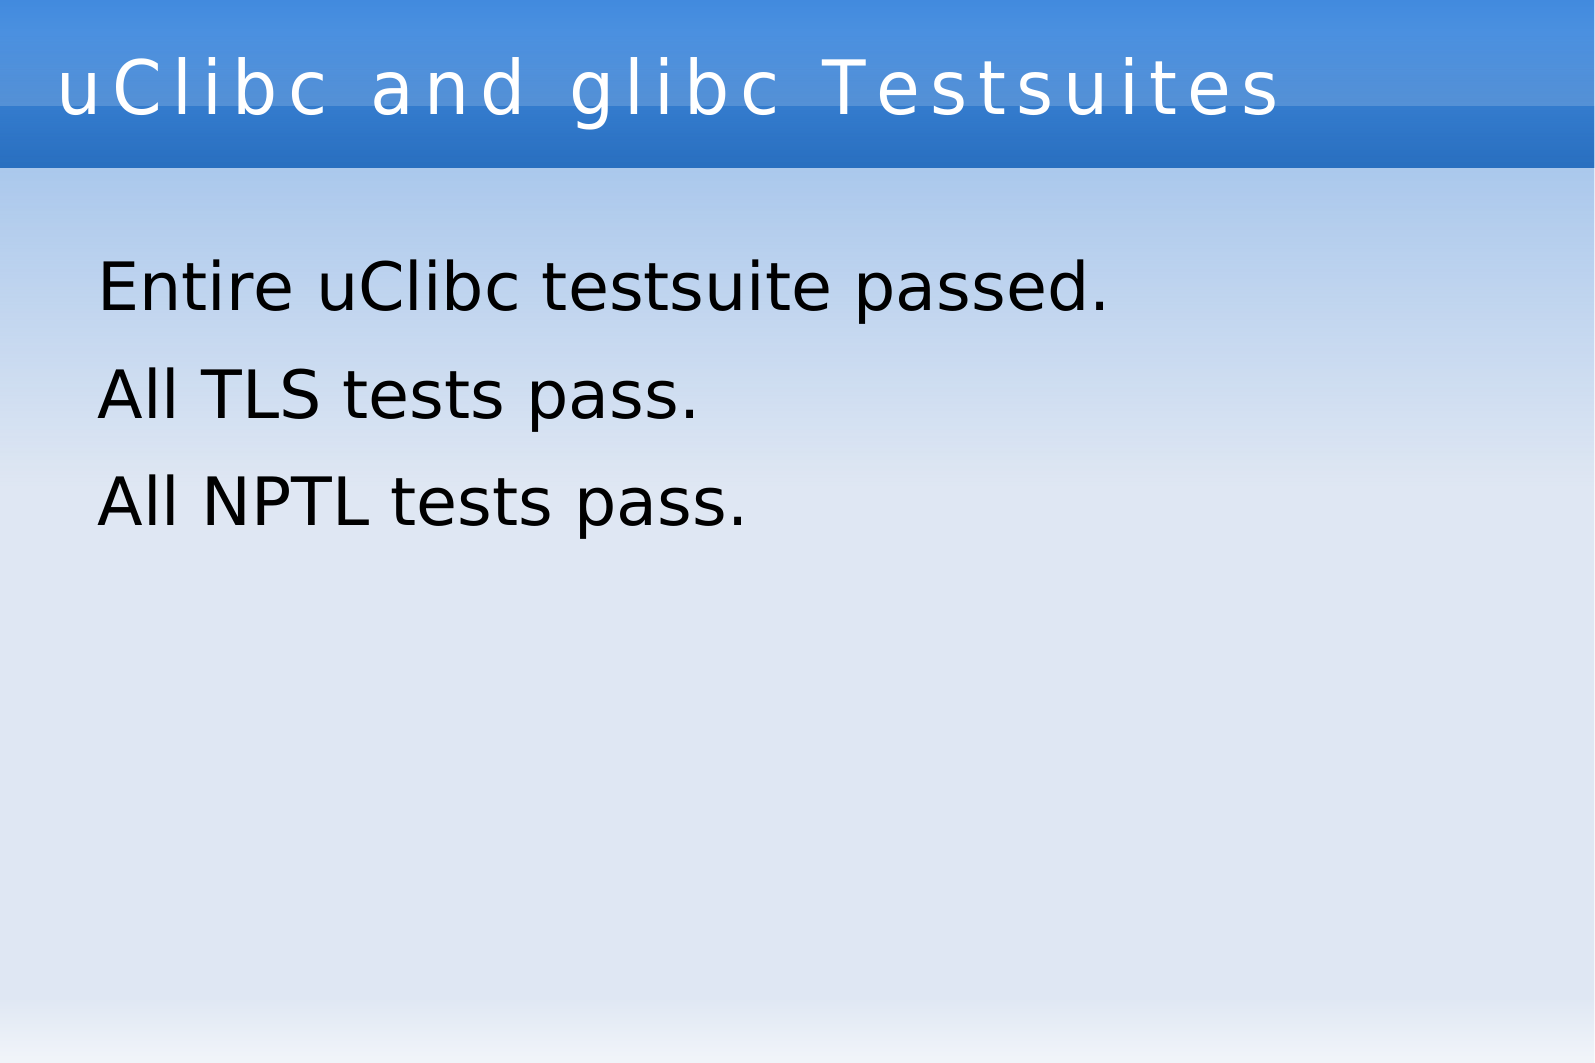

# uClibc and glibc Testsuites
Entire uClibc testsuite passed.
All TLS tests pass.
All NPTL tests pass.